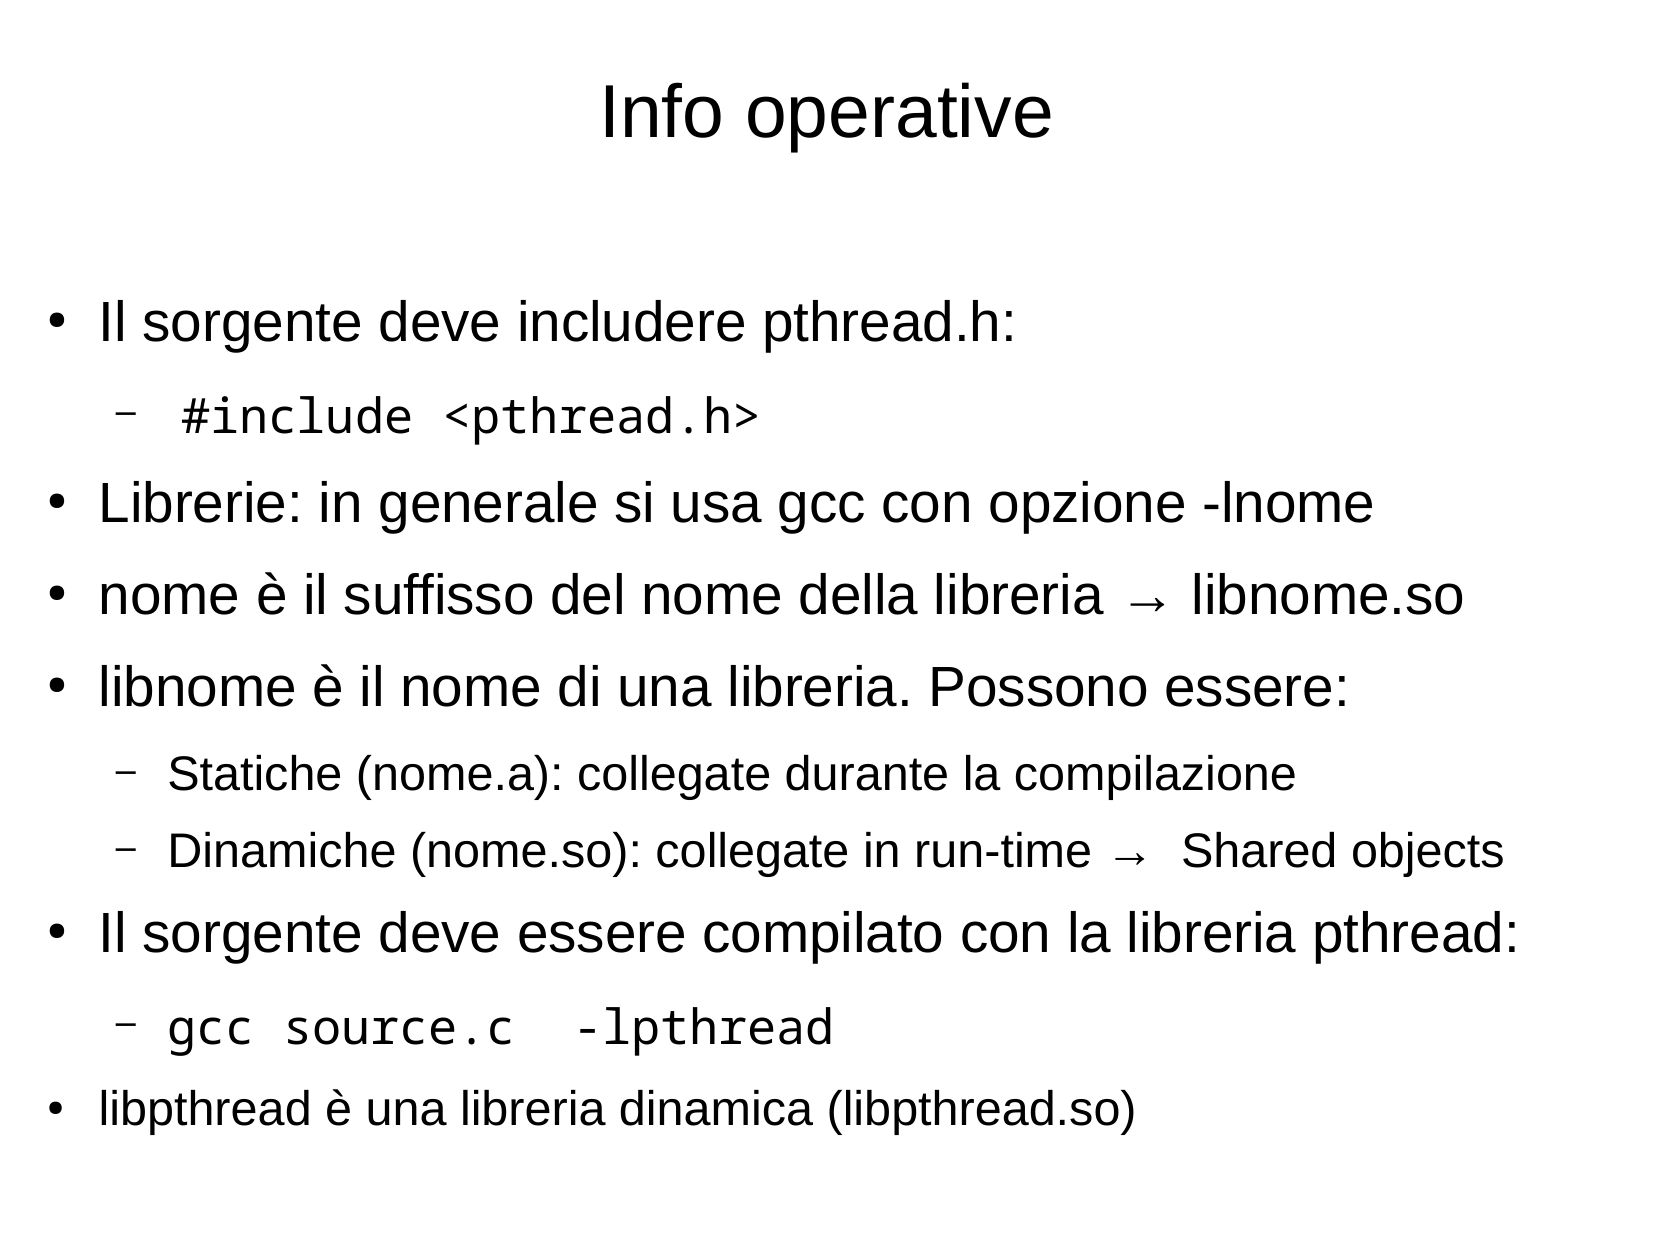

# Info operative
Il sorgente deve includere pthread.h:
 #include <pthread.h>
Librerie: in generale si usa gcc con opzione -lnome
nome è il suffisso del nome della libreria → libnome.so
libnome è il nome di una libreria. Possono essere:
Statiche (nome.a): collegate durante la compilazione
Dinamiche (nome.so): collegate in run-time → Shared objects
Il sorgente deve essere compilato con la libreria pthread:
gcc source.c -lpthread
libpthread è una libreria dinamica (libpthread.so)